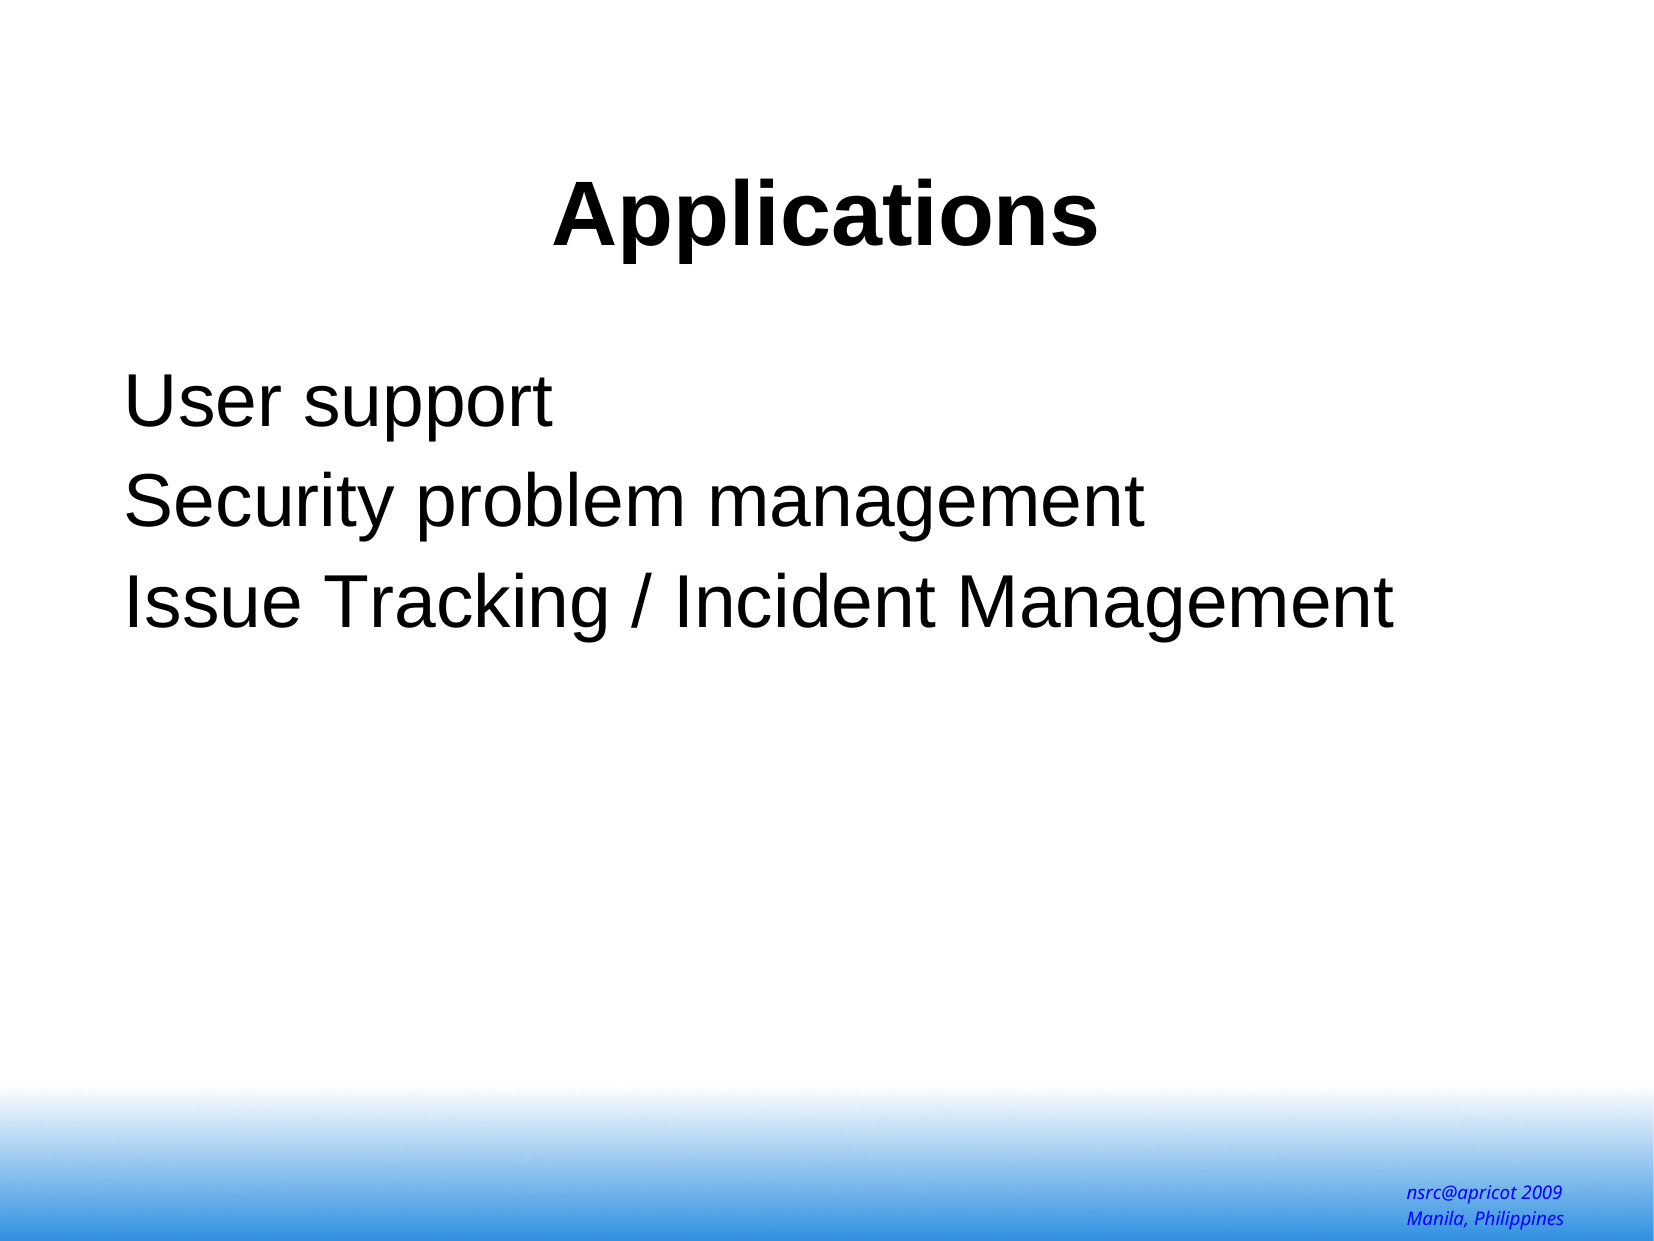

# Applications
User support
Security problem management
Issue Tracking / Incident Management